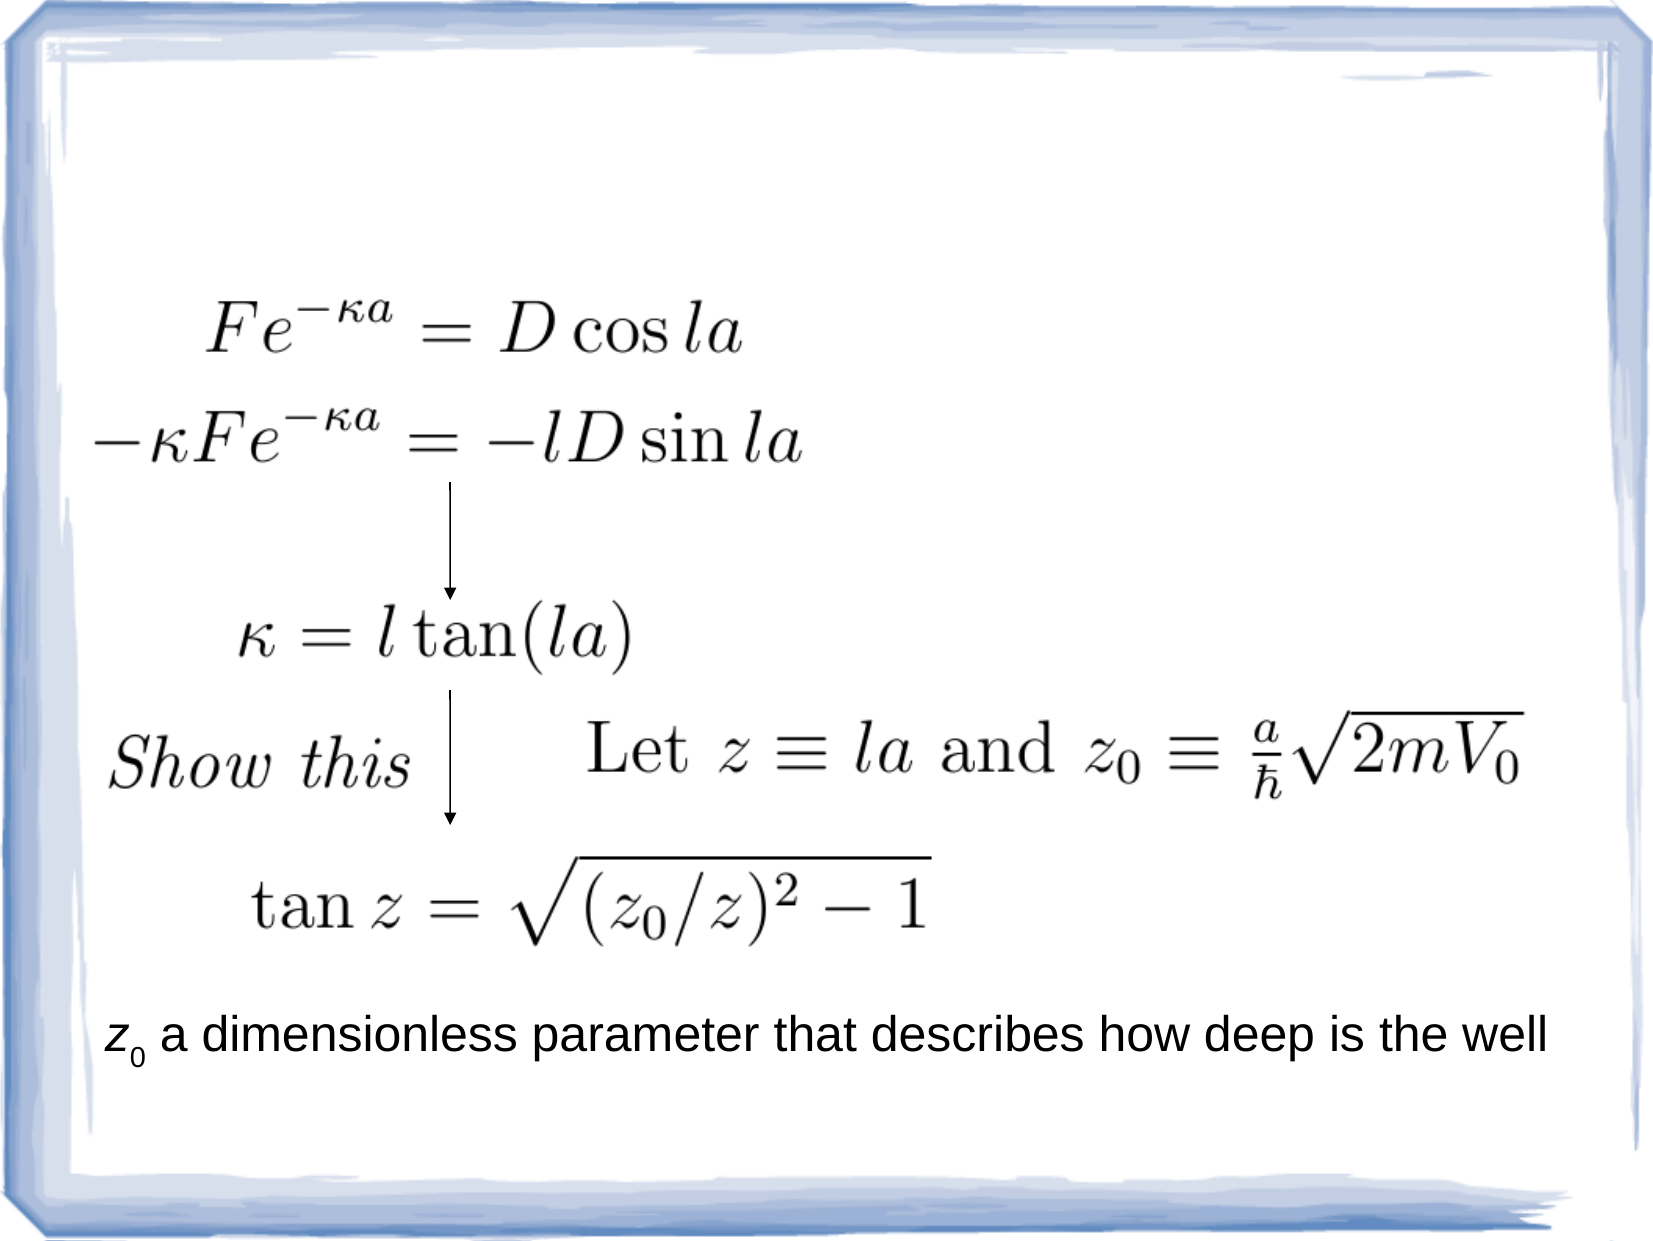

#
z0 a dimensionless parameter that describes how deep is the well